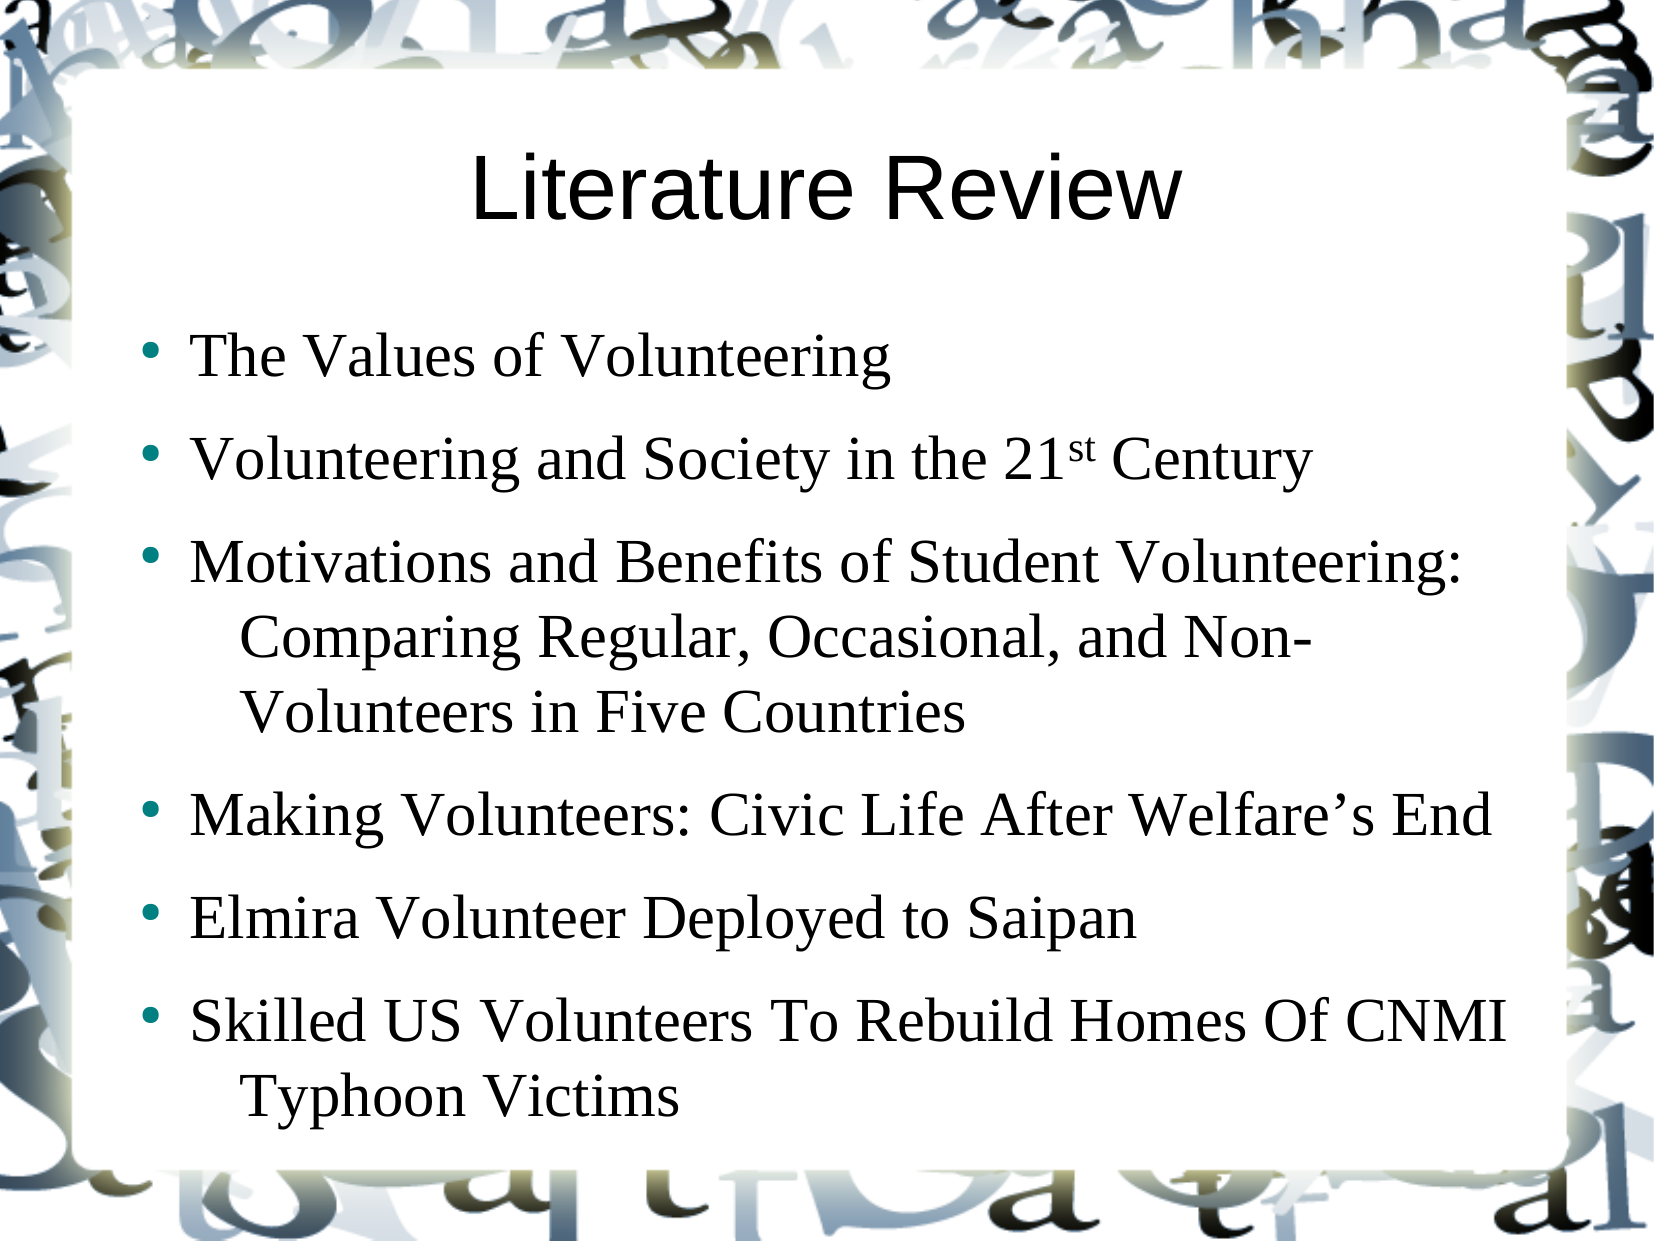

# Literature Review
The Values of Volunteering
Volunteering and Society in the 21st Century
Motivations and Benefits of Student Volunteering: Comparing Regular, Occasional, and Non-Volunteers in Five Countries
Making Volunteers: Civic Life After Welfare’s End
Elmira Volunteer Deployed to Saipan
Skilled US Volunteers To Rebuild Homes Of CNMI Typhoon Victims